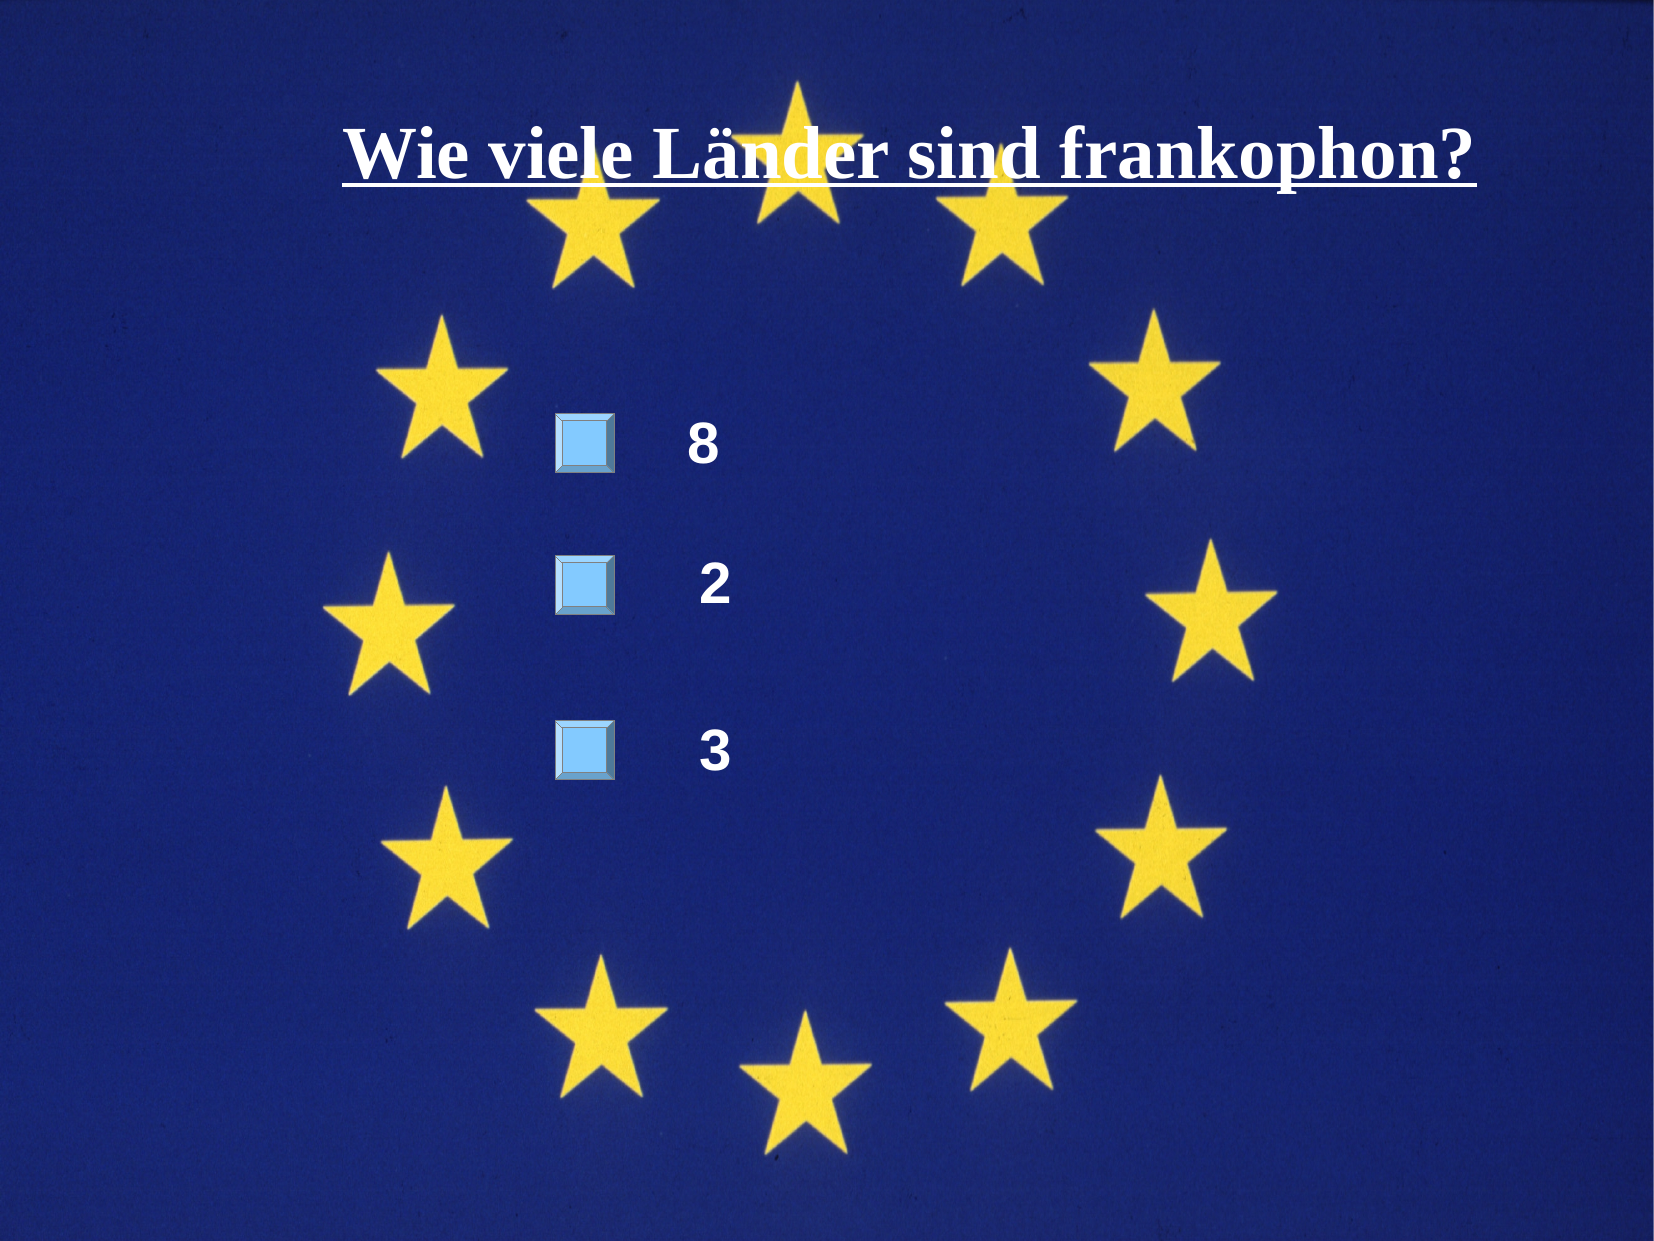

# Wie viele Länder sind frankophon?
8
2
3